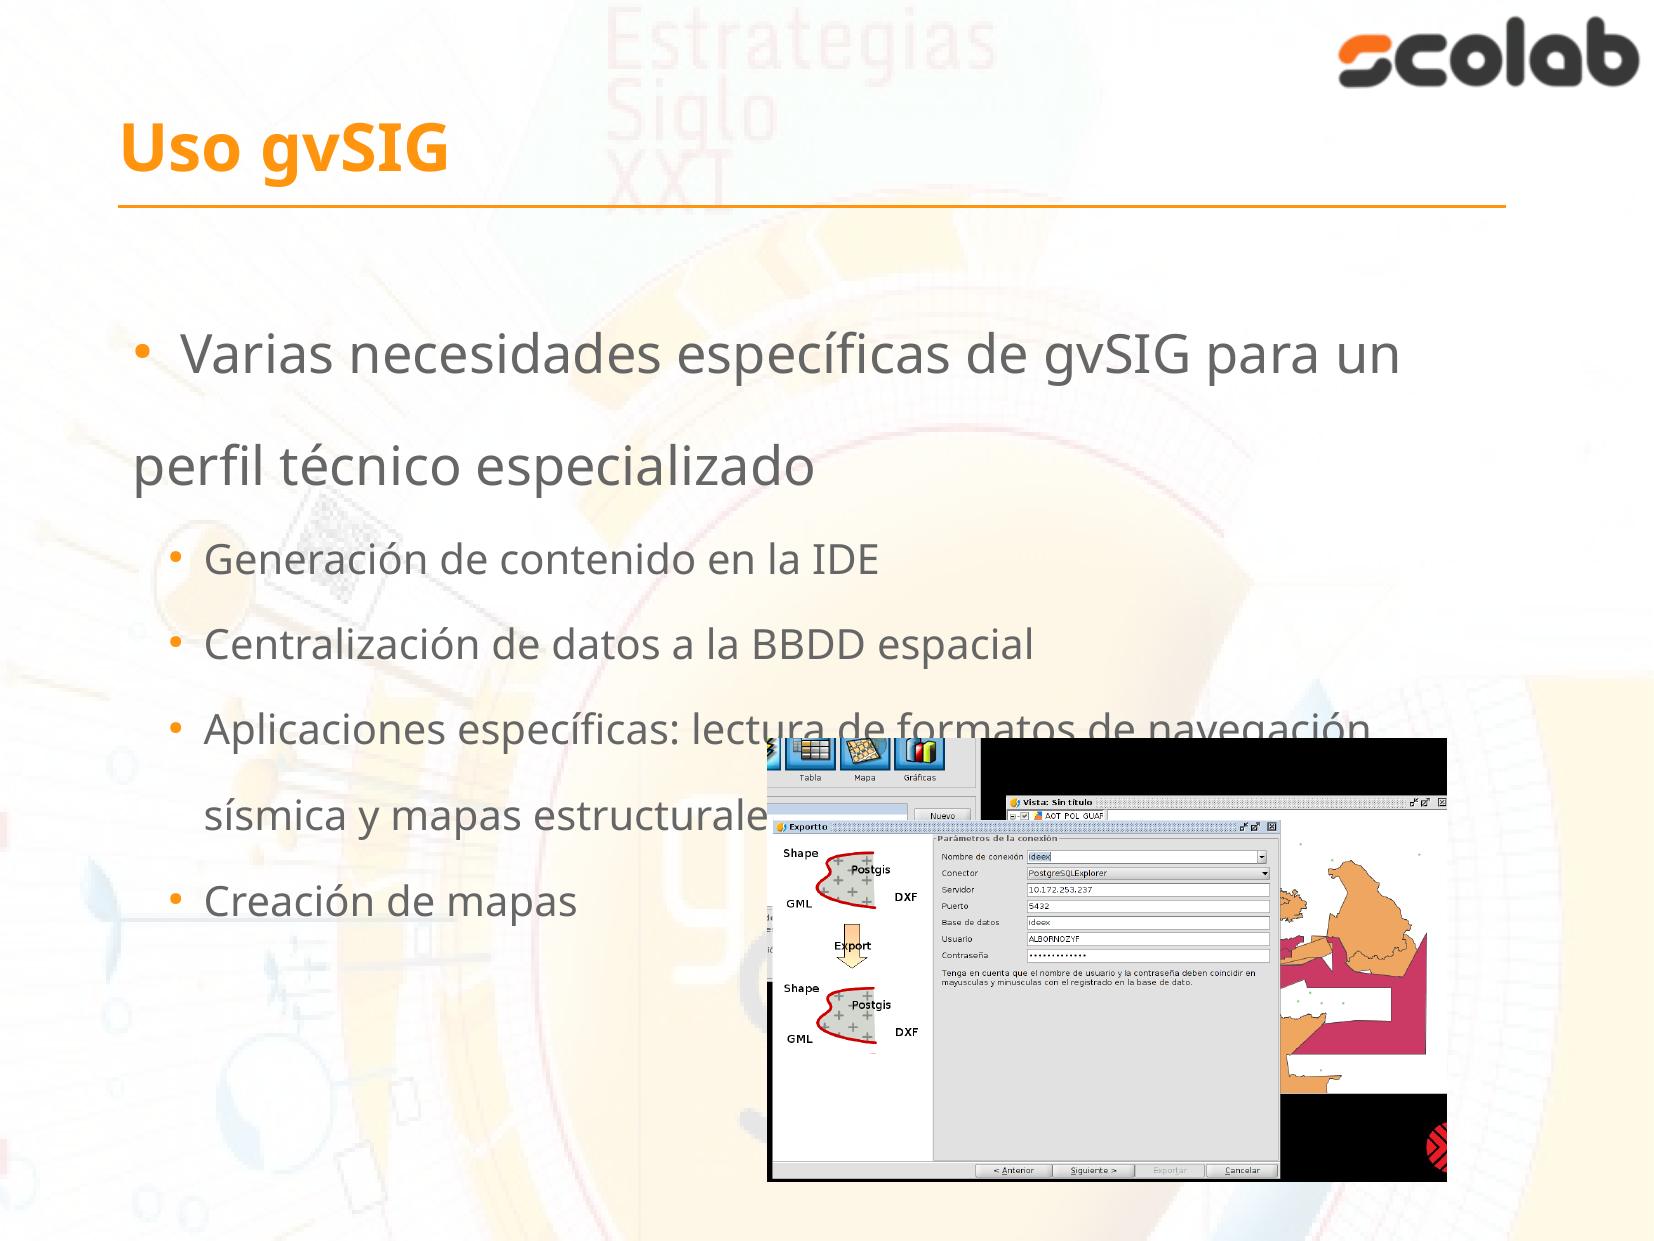

# Uso gvSIG
 Varias necesidades específicas de gvSIG para un perfil técnico especializado
Generación de contenido en la IDE
Centralización de datos a la BBDD espacial
Aplicaciones específicas: lectura de formatos de navegación sísmica y mapas estructurales
Creación de mapas